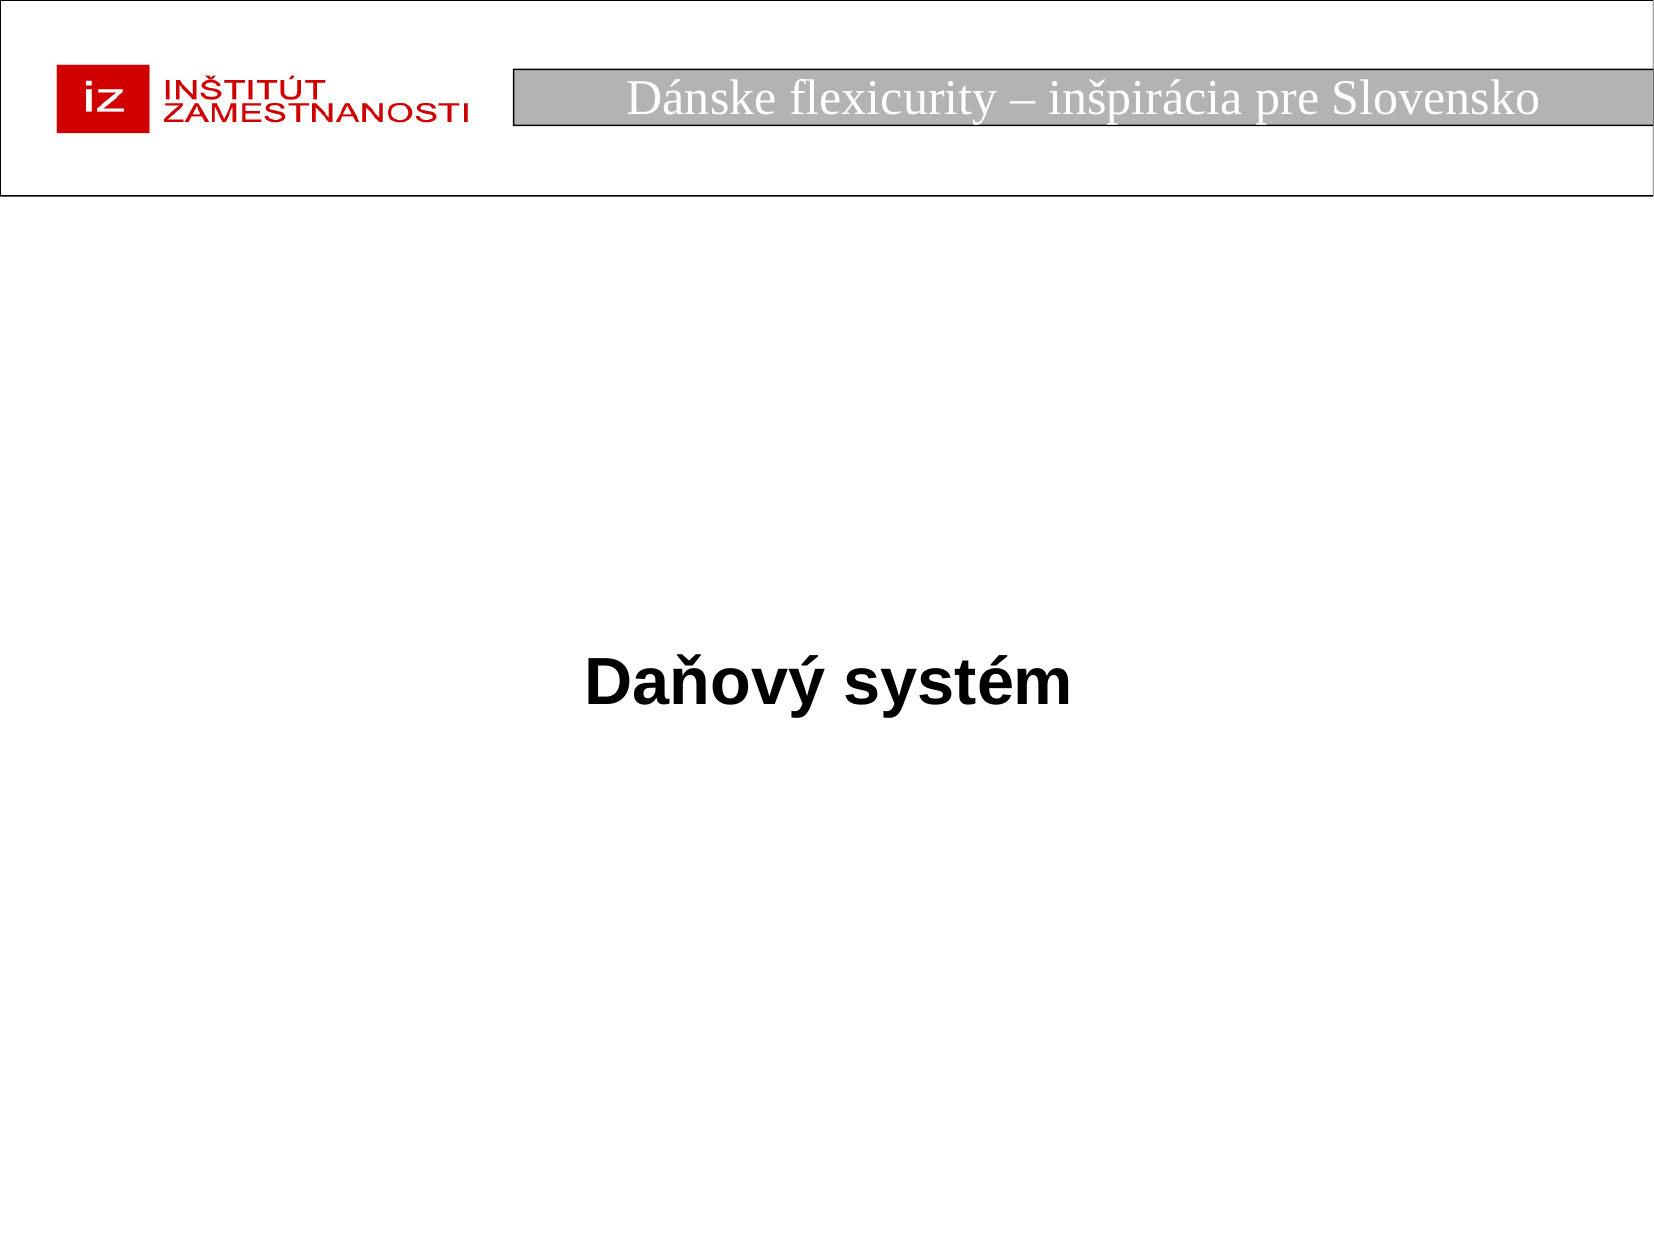

Dánske flexicurity – inšpirácia pre Slovensko
# Daňový systém